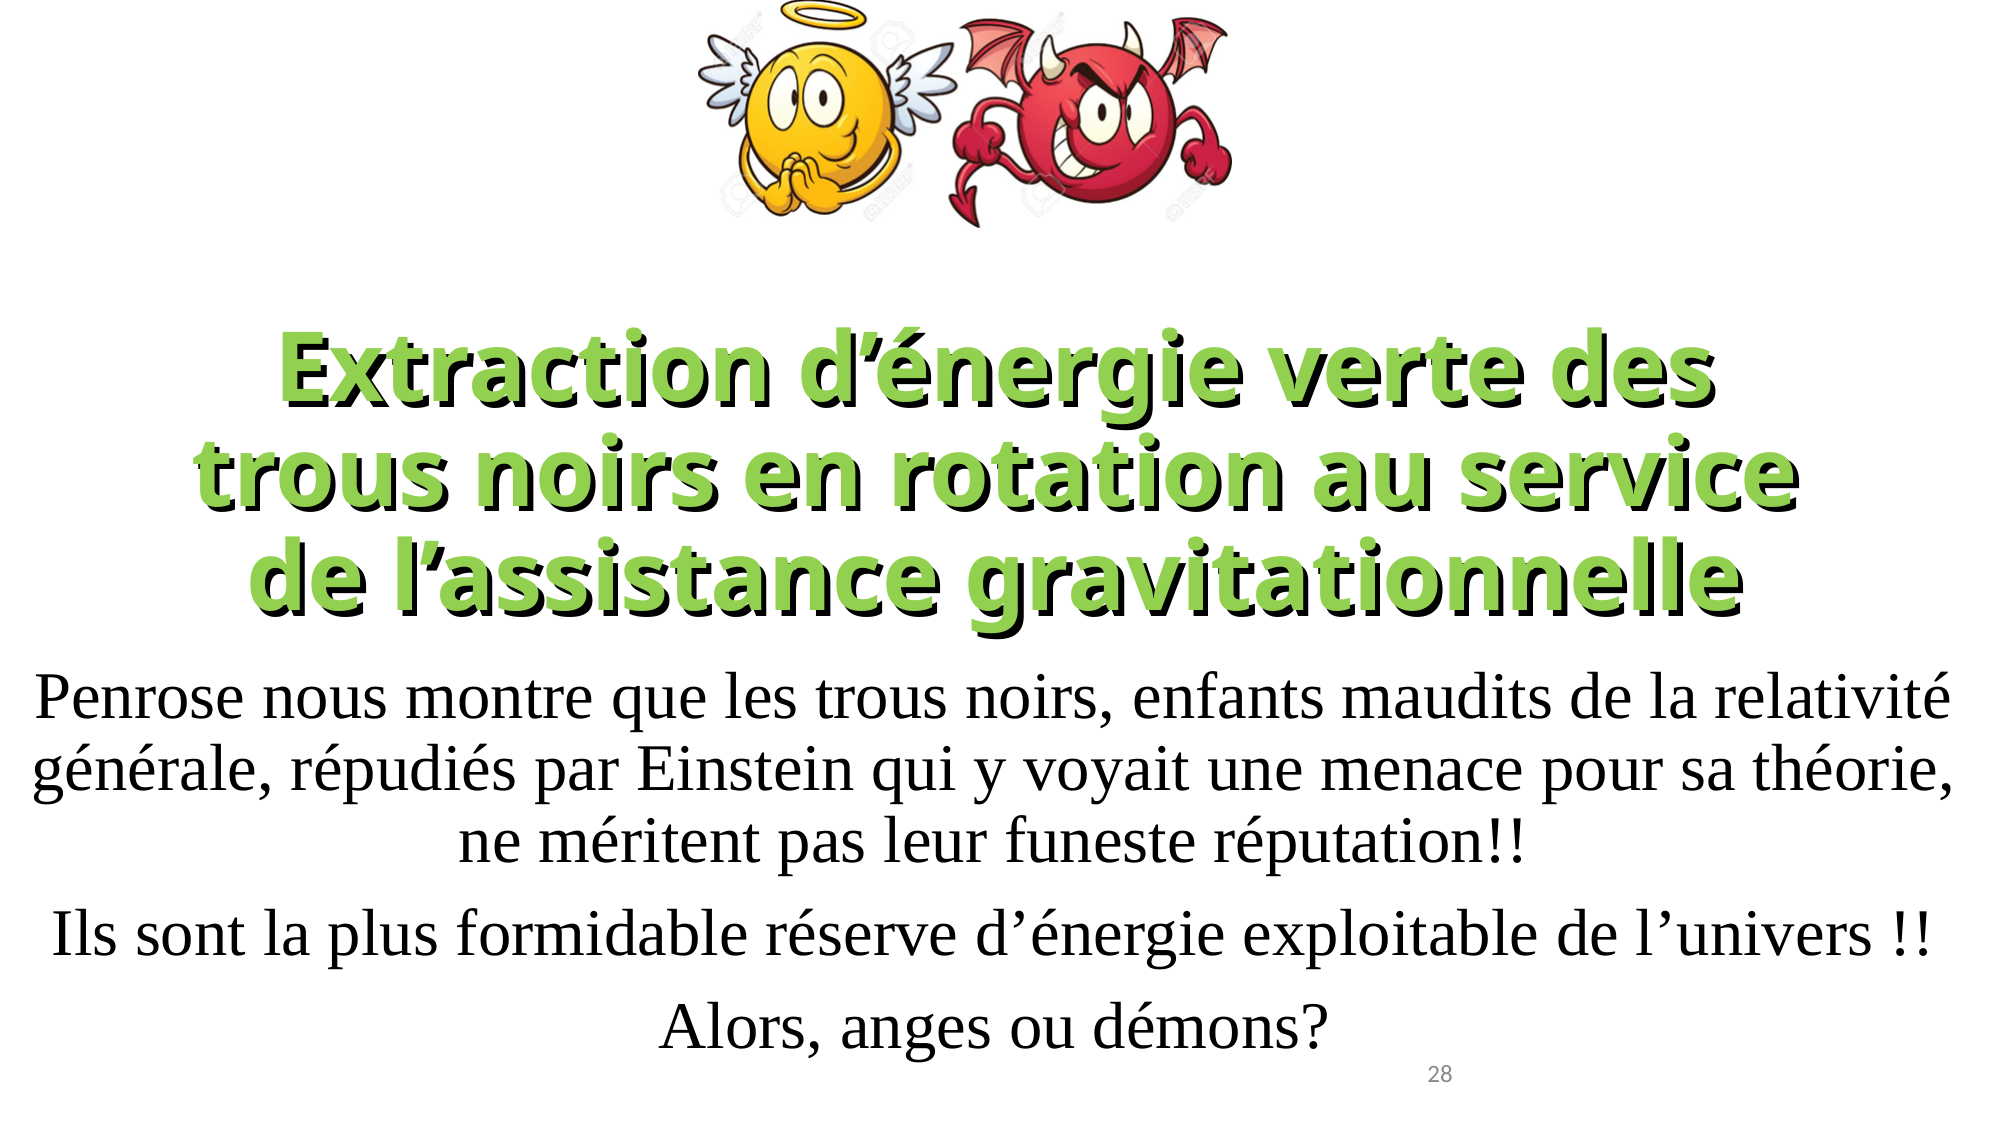

# Extraction d’énergie verte des trous noirs en rotation au service de l’assistance gravitationnelle
Penrose nous montre que les trous noirs, enfants maudits de la relativité générale, répudiés par Einstein qui y voyait une menace pour sa théorie, ne méritent pas leur funeste réputation!!
Ils sont la plus formidable réserve d’énergie exploitable de l’univers !!
Alors, anges ou démons?